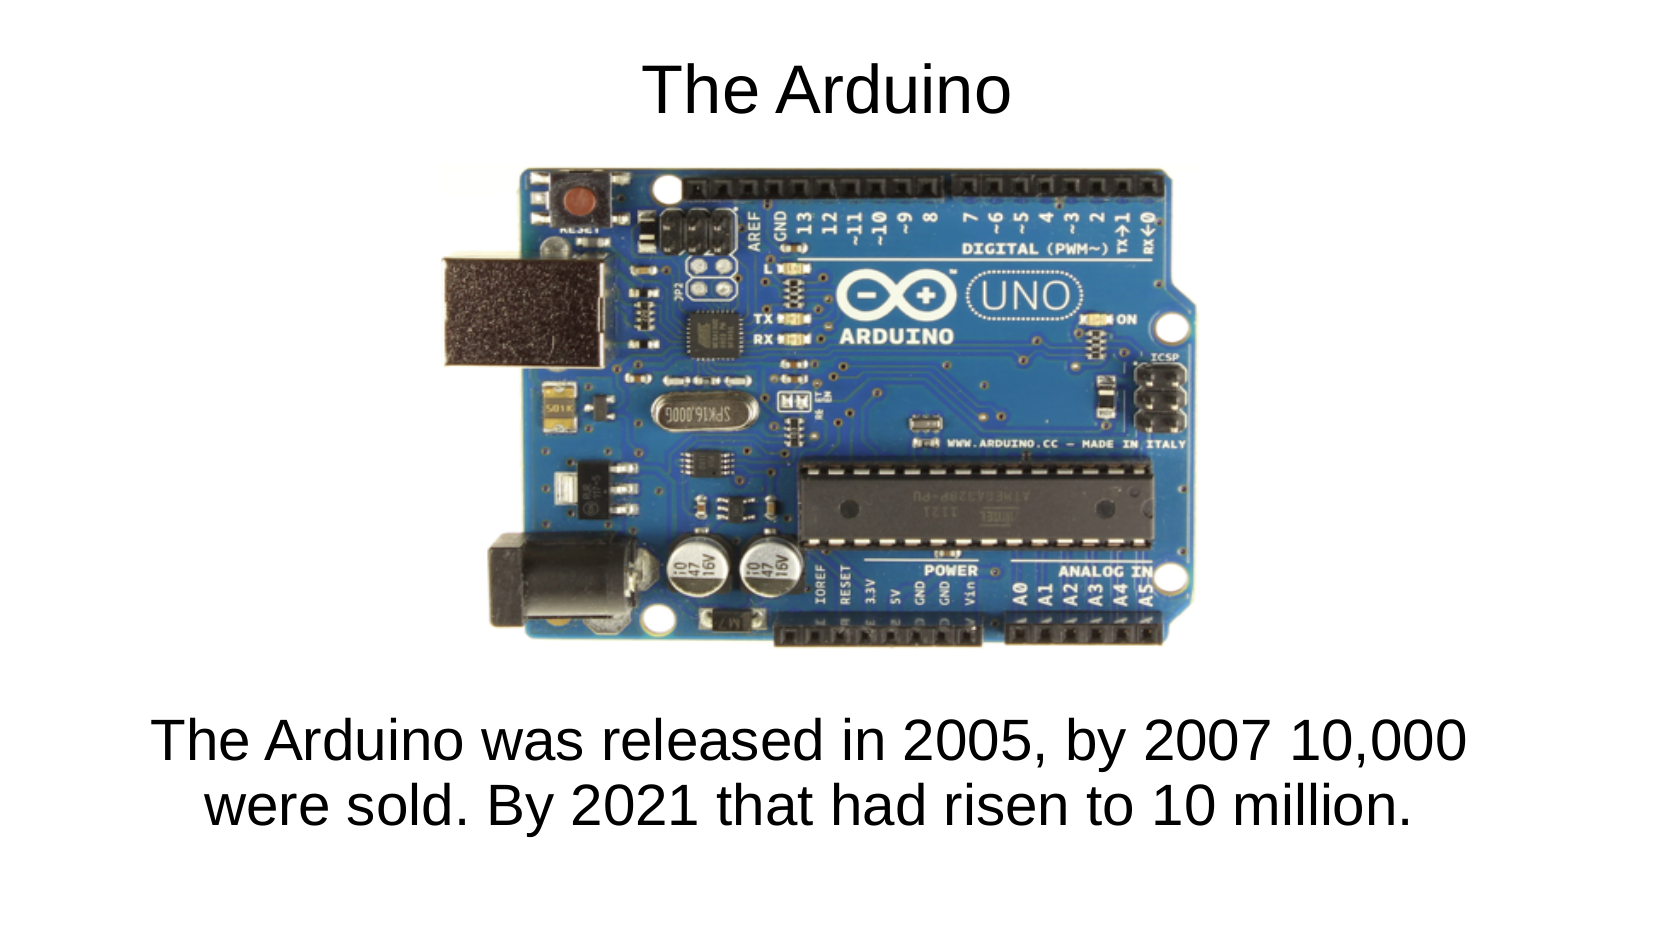

# The Arduino
The Arduino was released in 2005, by 2007 10,000 were sold. By 2021 that had risen to 10 million.